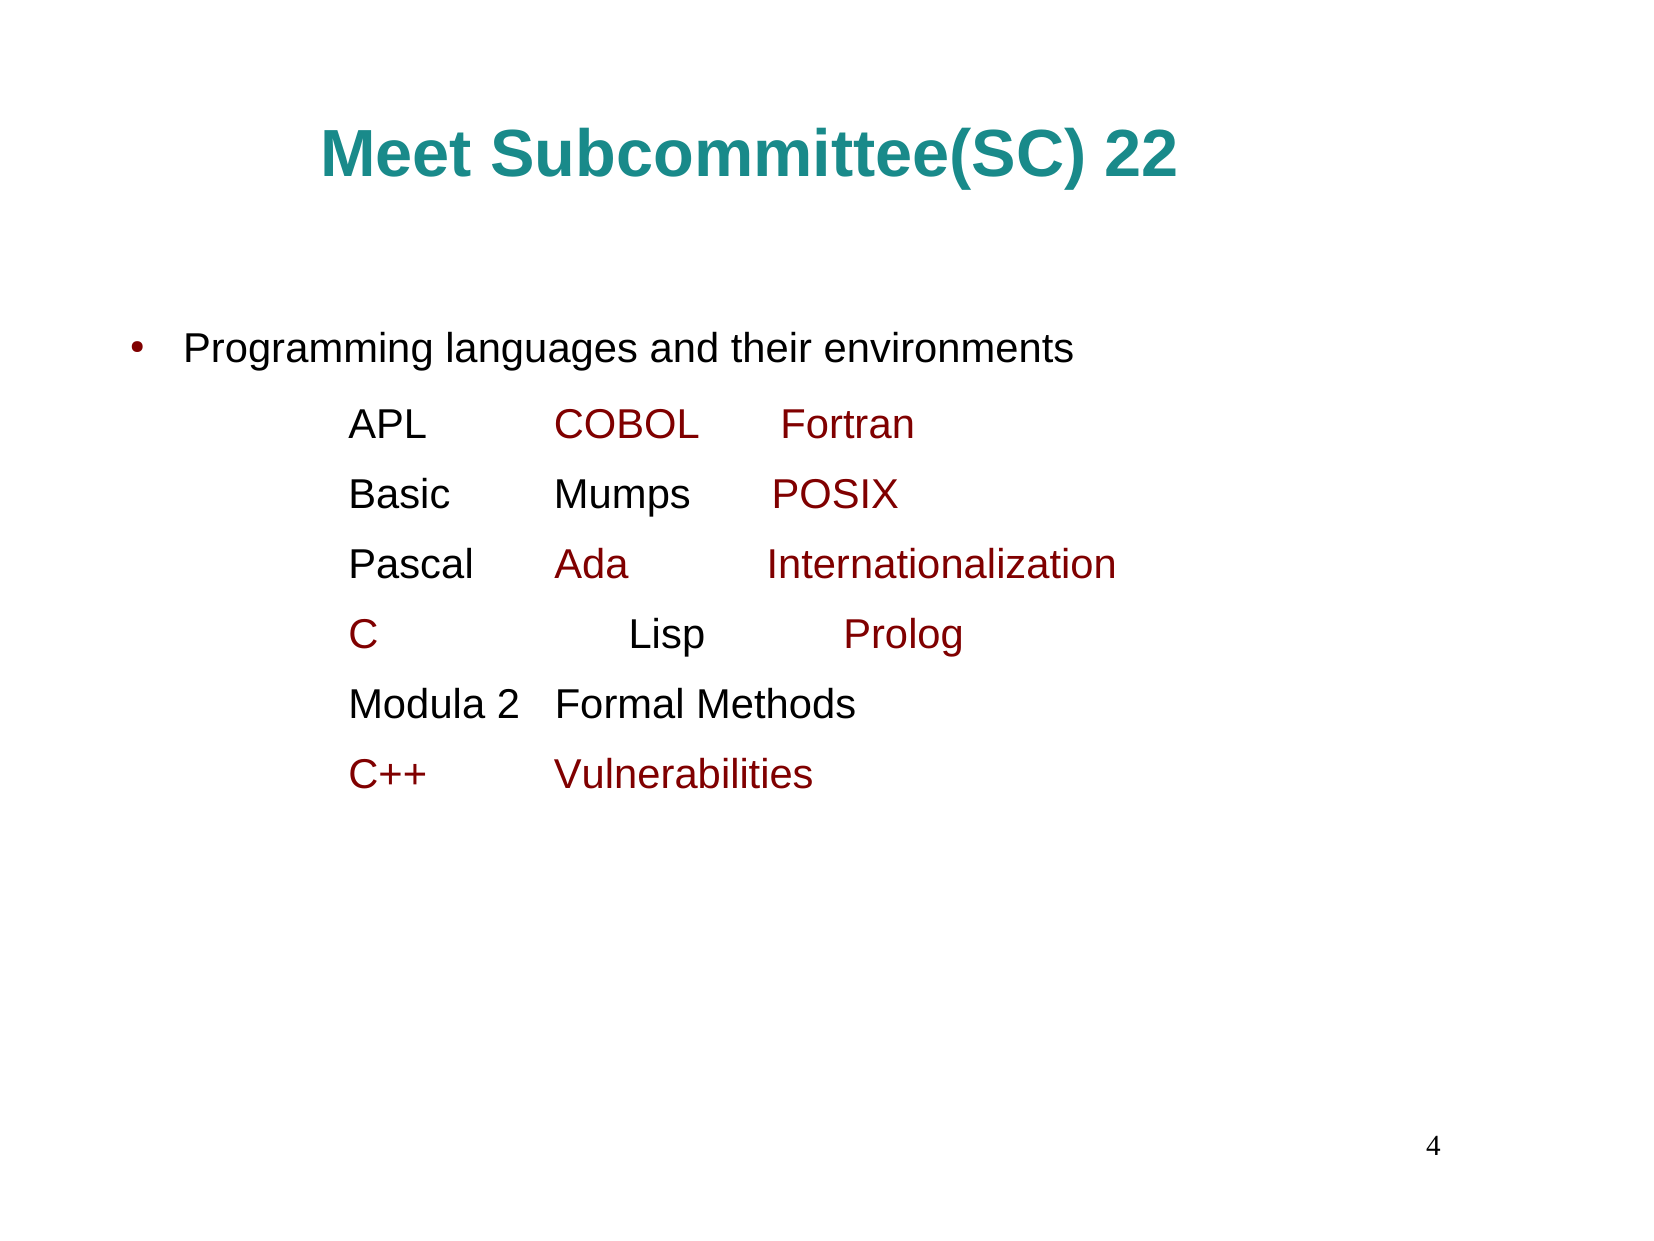

# Meet Subcommittee(SC) 22
Programming languages and their environments
APL COBOL Fortran
Basic Mumps POSIX
Pascal Ada Internationalization
C			 Lisp Prolog
Modula 2	 Formal Methods
C++ Vulnerabilities
4